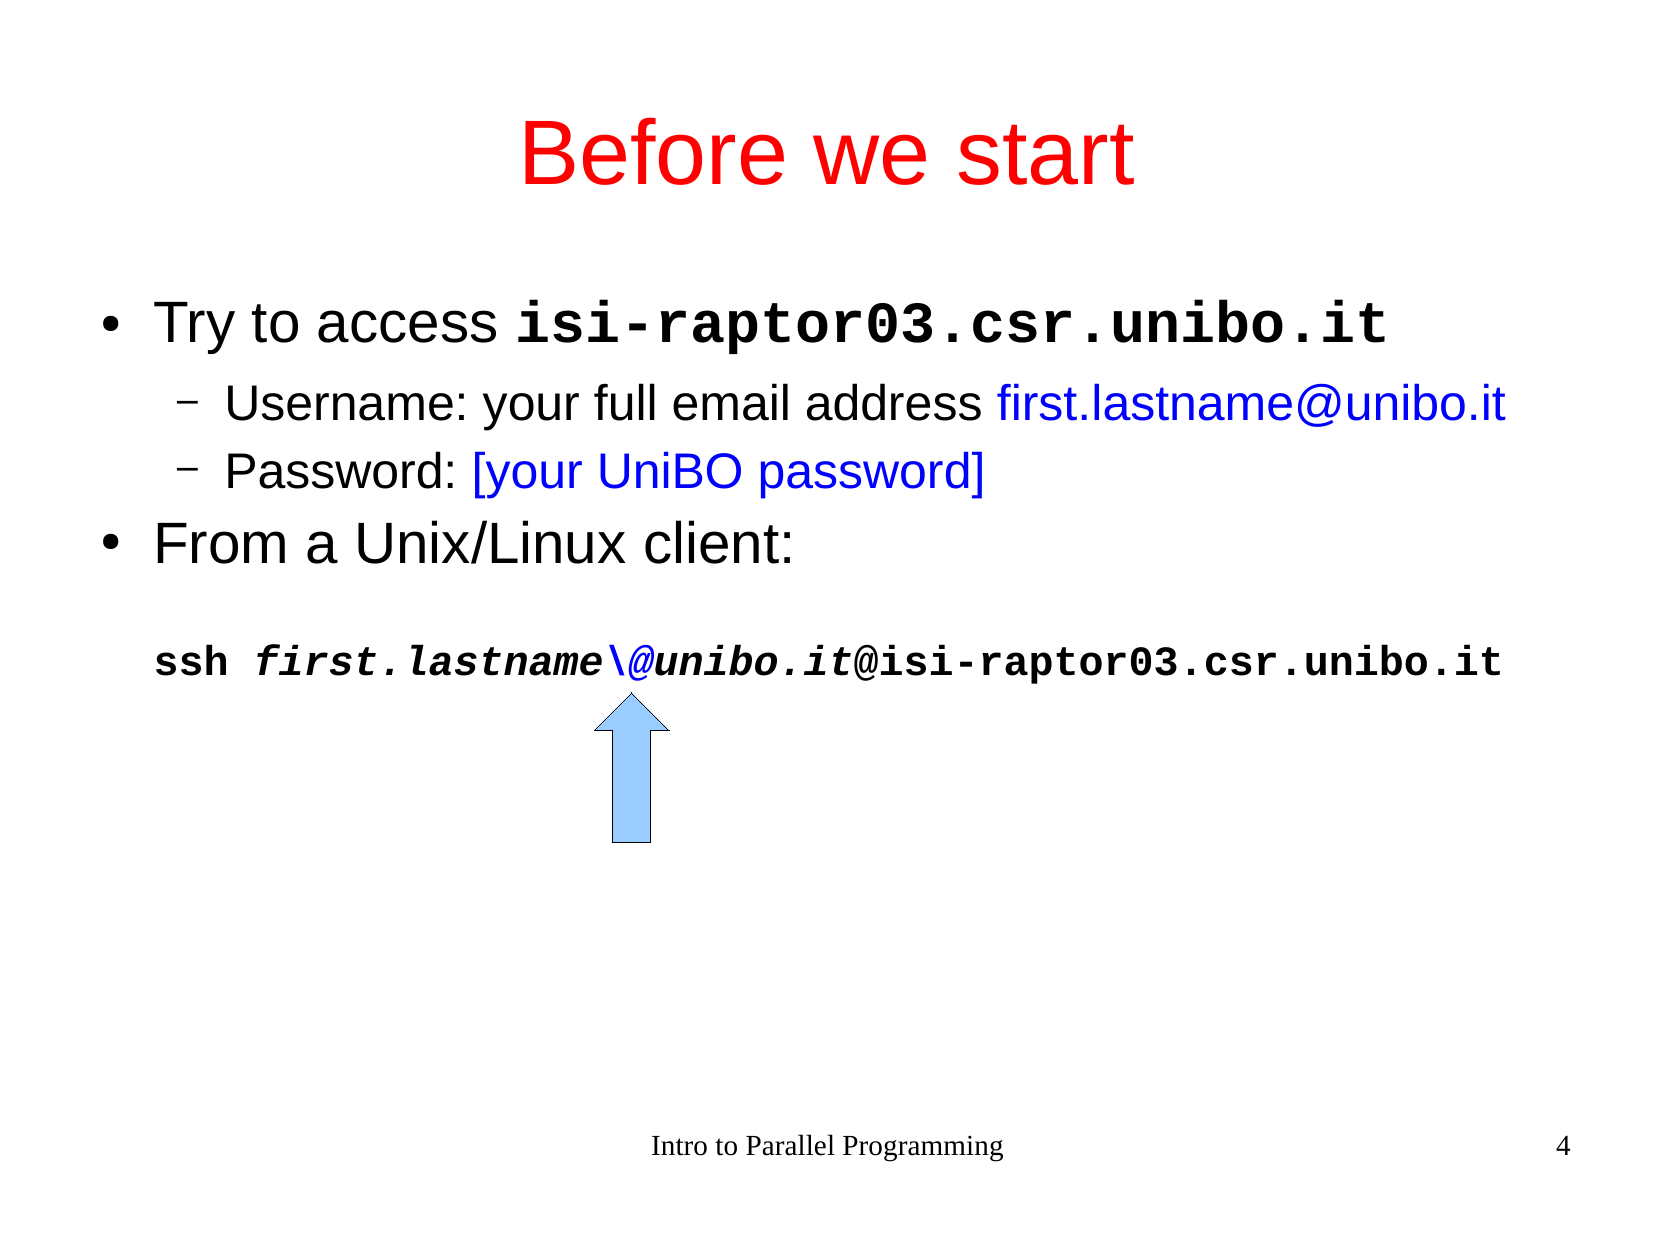

# Before we start
Try to access isi-raptor03.csr.unibo.it
Username: your full email address first.lastname@unibo.it
Password: [your UniBO password]
From a Unix/Linux client:
ssh first.lastname\@unibo.it@isi-raptor03.csr.unibo.it
Intro to Parallel Programming
4